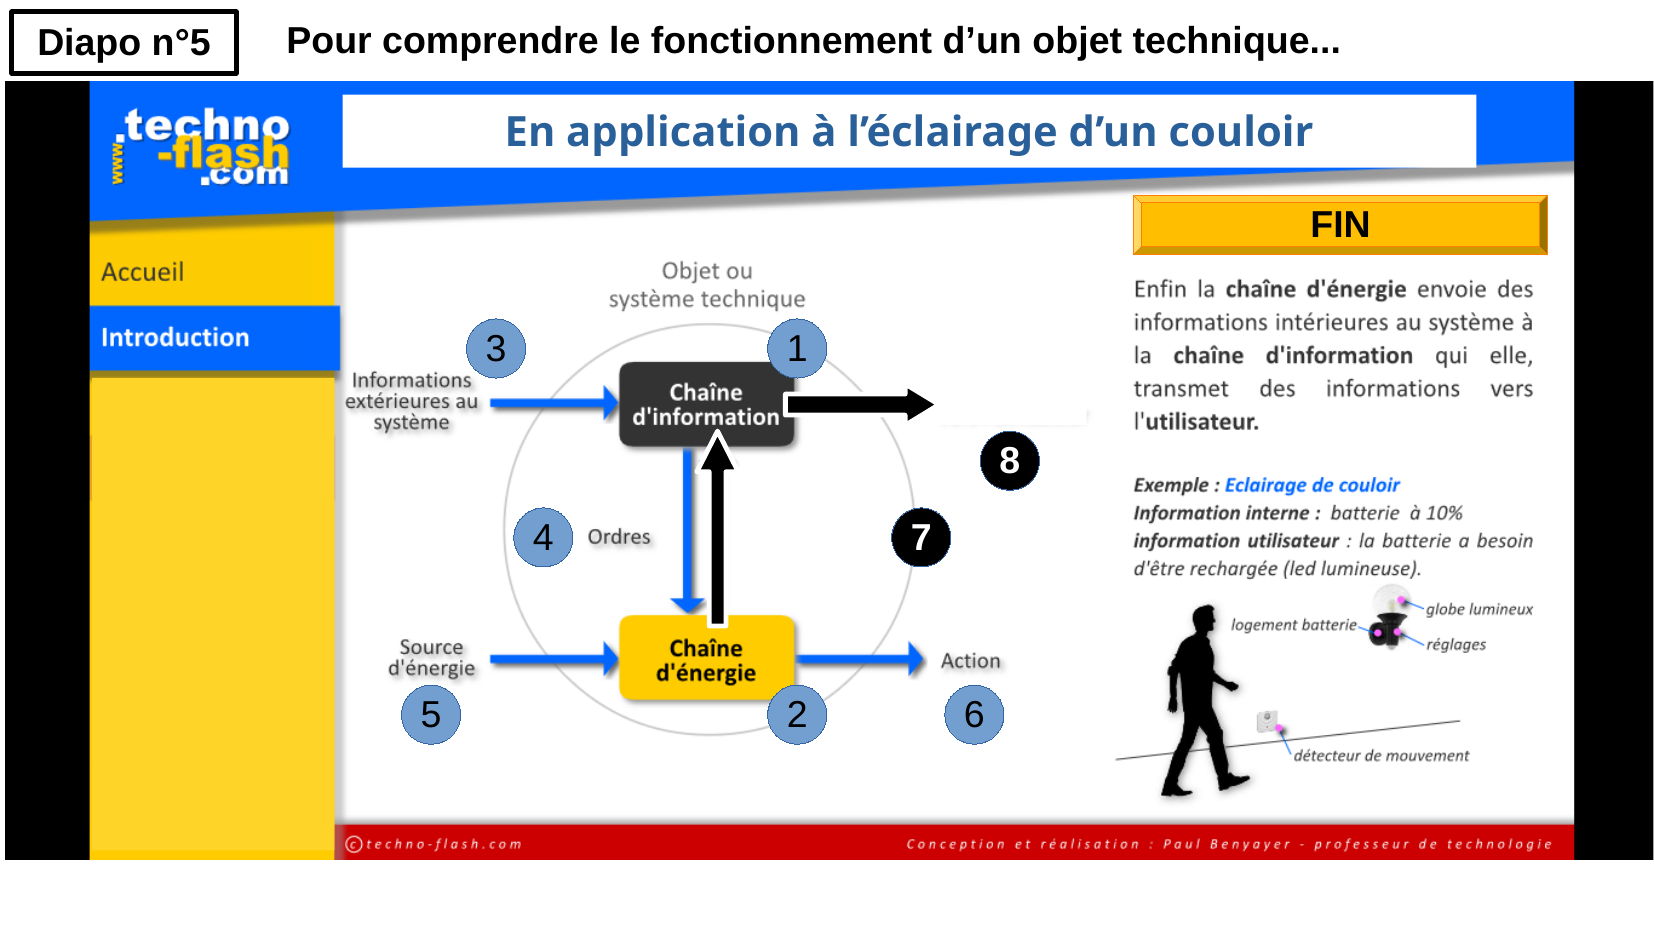

Diapo n°5
Pour comprendre le fonctionnement d’un objet technique...
En application à l’éclairage d’un couloir
FIN
3
1
8
4
7
5
2
6